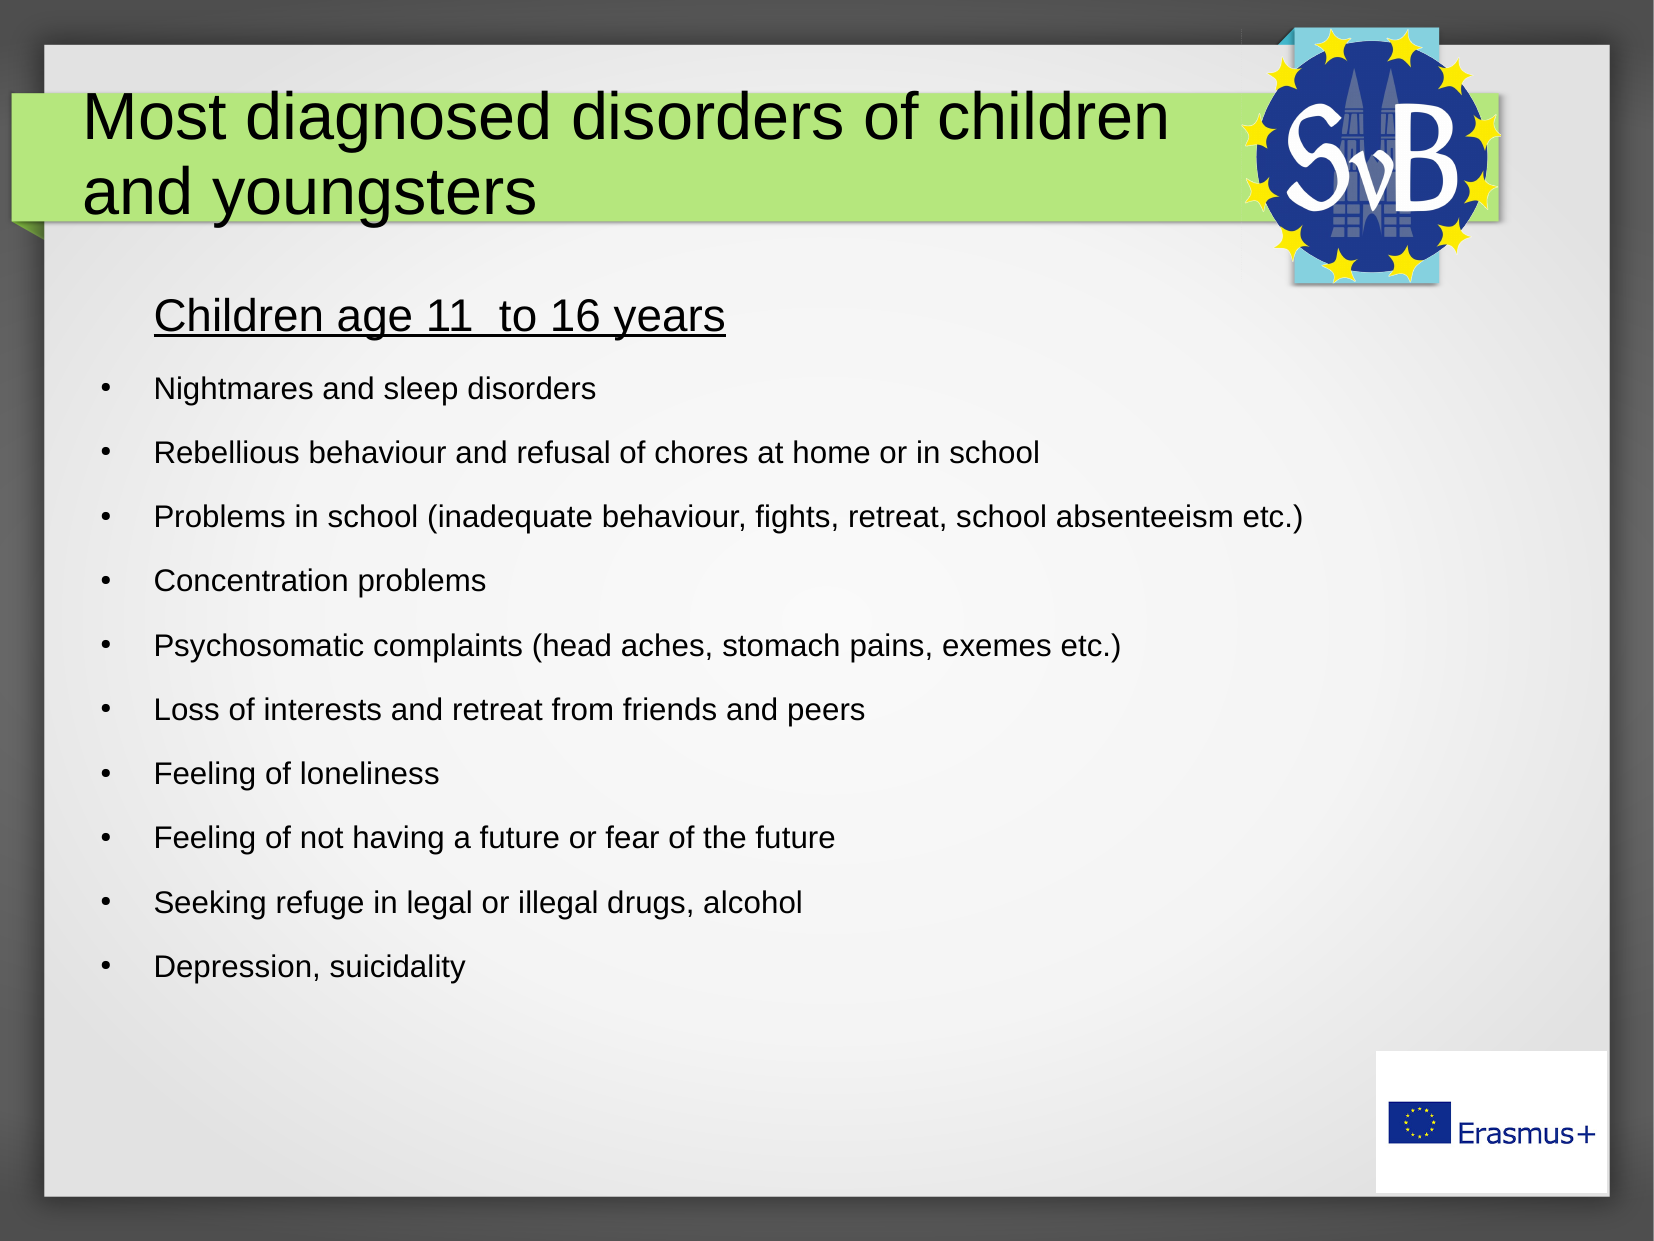

# Most diagnosed disorders of children and youngsters
Children age 11 to 16 years
Nightmares and sleep disorders
Rebellious behaviour and refusal of chores at home or in school
Problems in school (inadequate behaviour, fights, retreat, school absenteeism etc.)
Concentration problems
Psychosomatic complaints (head aches, stomach pains, exemes etc.)
Loss of interests and retreat from friends and peers
Feeling of loneliness
Feeling of not having a future or fear of the future
Seeking refuge in legal or illegal drugs, alcohol
Depression, suicidality